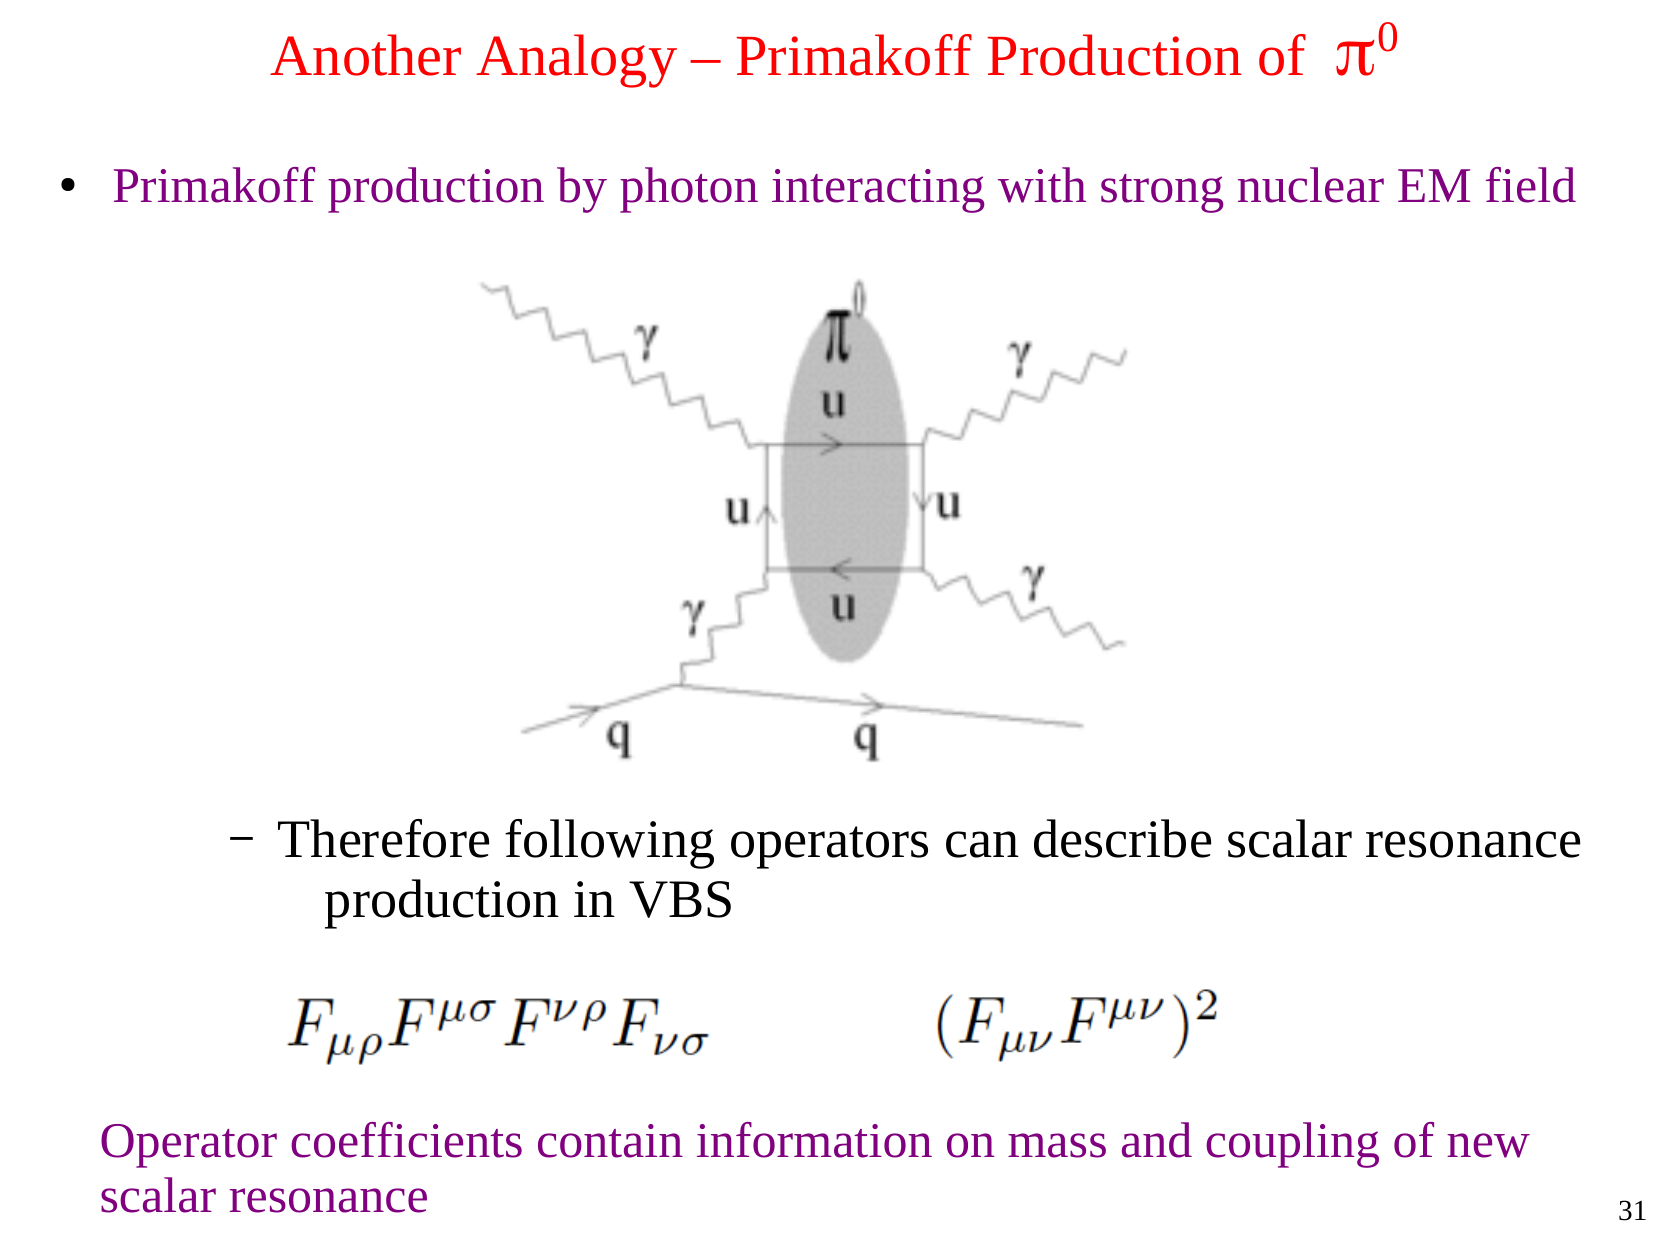

# Another Analogy – Primakoff Production of π0
Primakoff production by photon interacting with strong nuclear EM field
Therefore following operators can describe scalar resonance production in VBS
Operator coefficients contain information on mass and coupling of new
scalar resonance
31